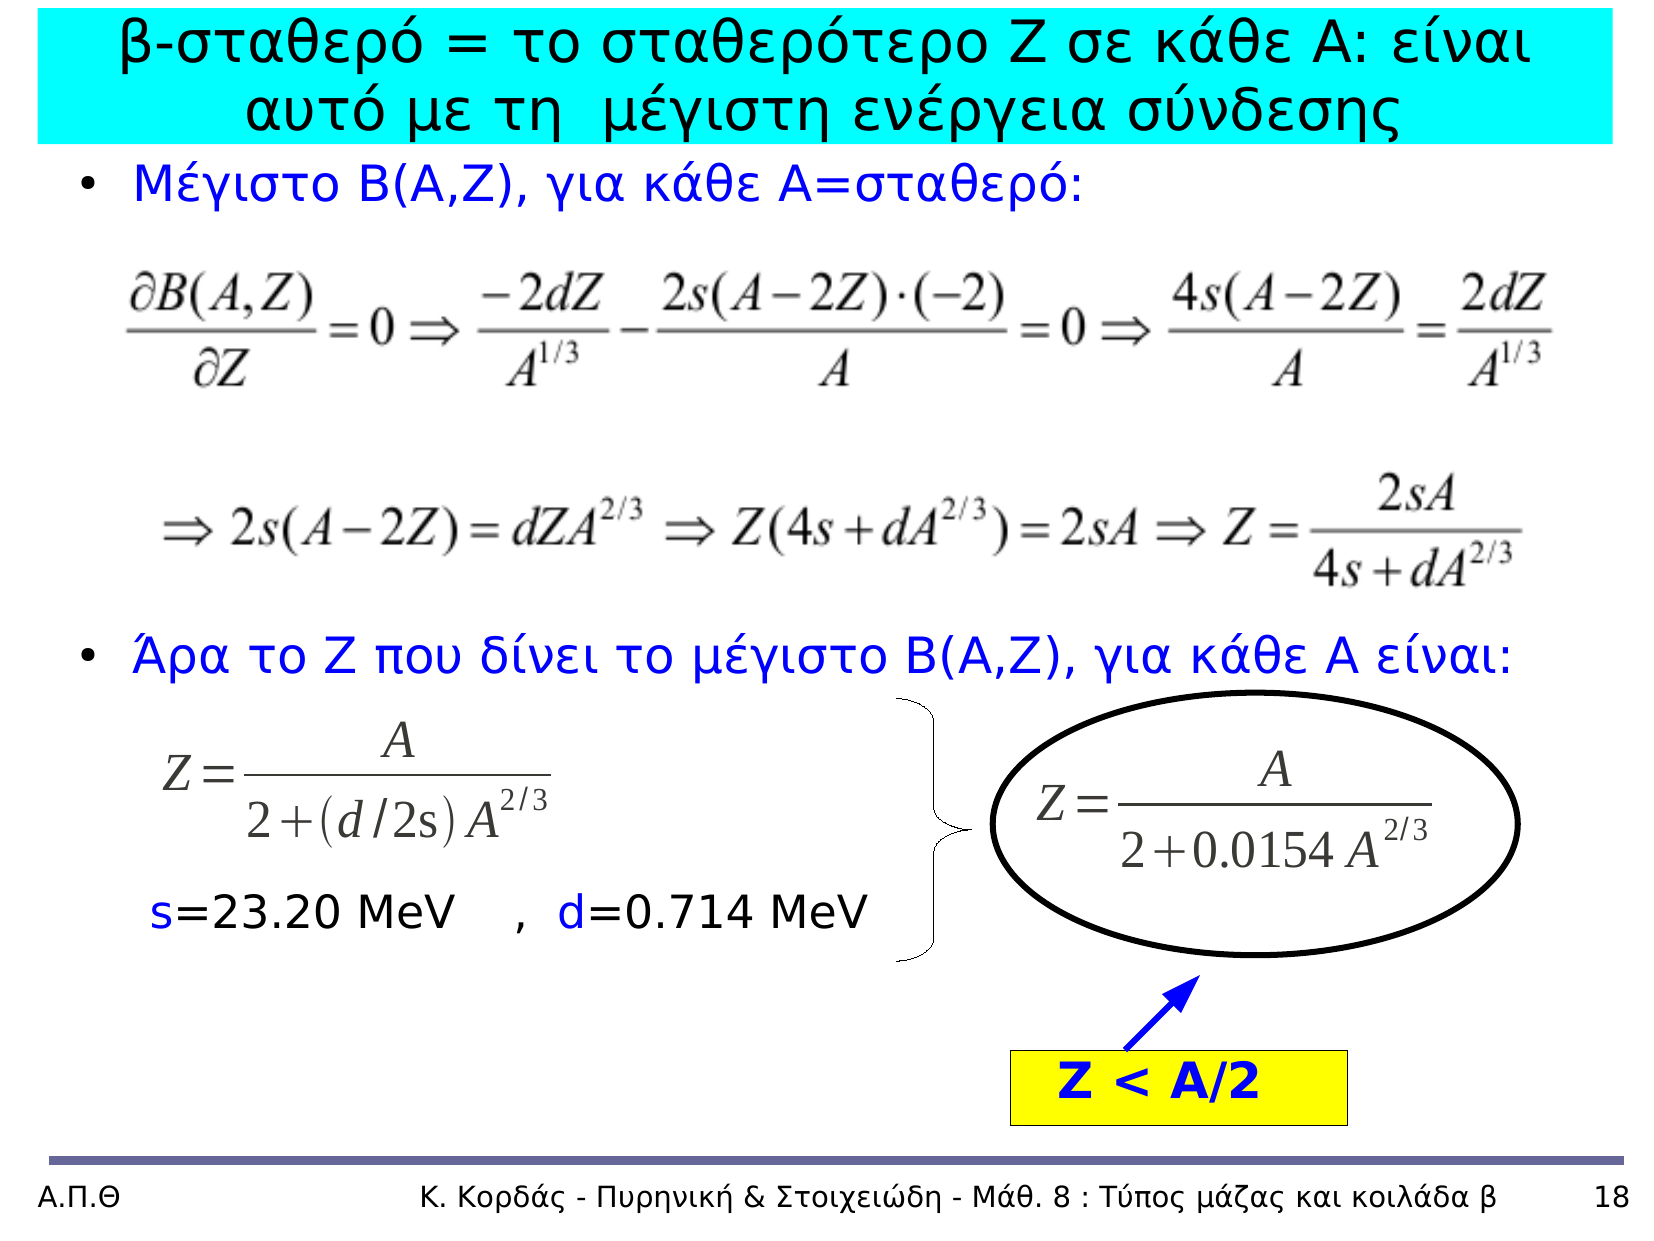

# β-σταθερό = τo σταθερότερο Ζ σε κάθε Α: είναι αυτό με τη μέγιστη ενέργεια σύνδεσης
Μέγιστο Β(Α,Ζ), για κάθε Α=σταθερό:
Άρα το Ζ που δίνει το μέγιστο Β(Α,Ζ), για κάθε Α είναι:
s=23.20 MeV , d=0.714 MeV
 Ζ < Α/2
Α.Π.Θ
Κ. Κορδάς - Πυρηνική & Στοιχειώδη - Μάθ. 8 : Τύπος μάζας και κοιλάδα β
18